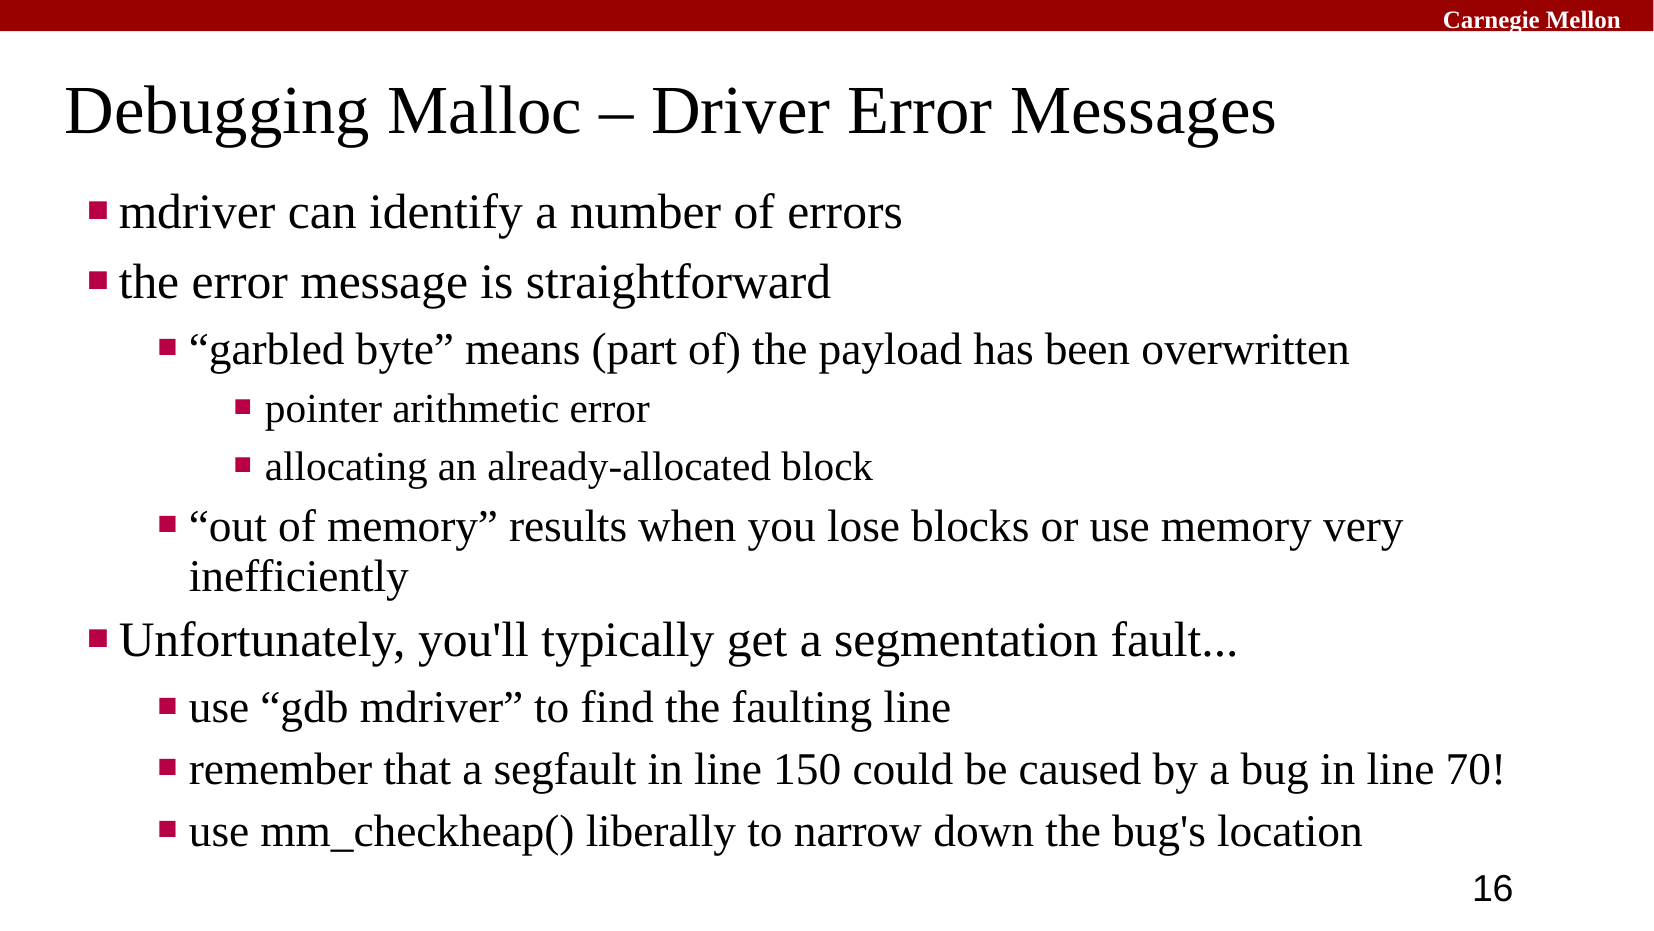

# Debugging Malloc – Driver Error Messages
mdriver can identify a number of errors
the error message is straightforward
“garbled byte” means (part of) the payload has been overwritten
pointer arithmetic error
allocating an already-allocated block
“out of memory” results when you lose blocks or use memory very inefficiently
Unfortunately, you'll typically get a segmentation fault...
use “gdb mdriver” to find the faulting line
remember that a segfault in line 150 could be caused by a bug in line 70!
use mm_checkheap() liberally to narrow down the bug's location